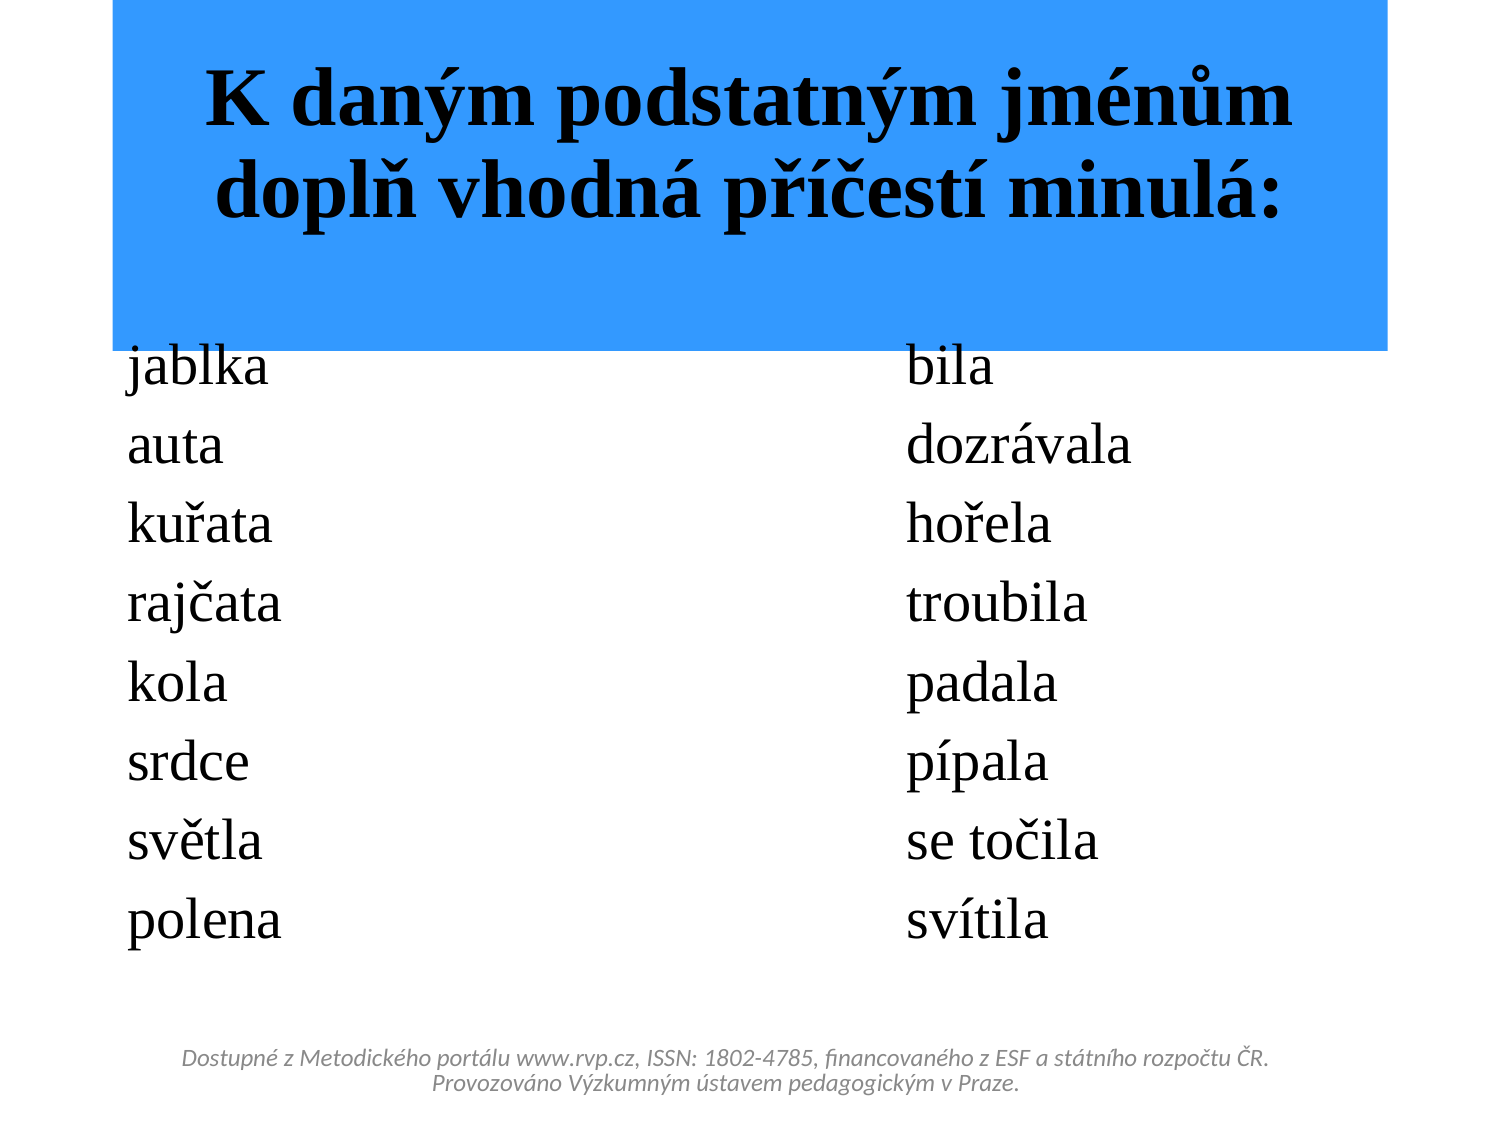

# K daným podstatným jménům doplň vhodná příčestí minulá:
jablka
auta
kuřata
rajčata
kola
srdce
světla
polena
bila
dozrávala
hořela
troubila
padala
pípala
se točila
svítila
Dostupné z Metodického portálu www.rvp.cz, ISSN: 1802-4785, financovaného z ESF a státního rozpočtu ČR. Provozováno Výzkumným ústavem pedagogickým v Praze.